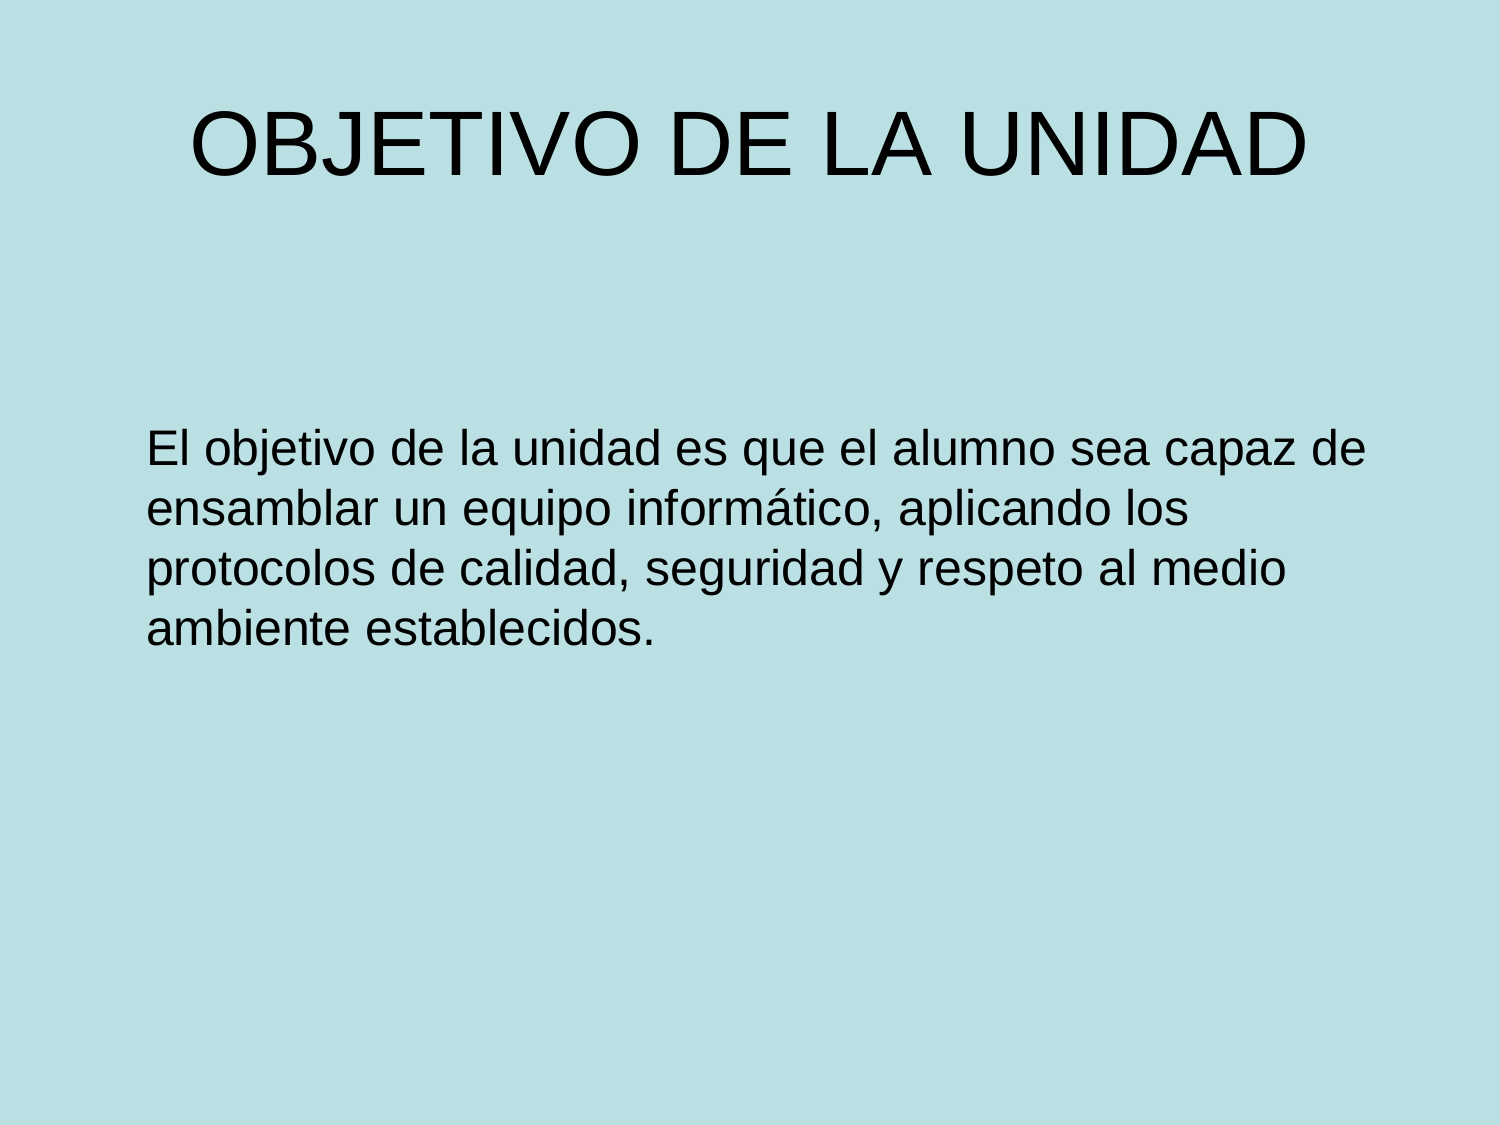

# OBJETIVO DE LA UNIDAD
	El objetivo de la unidad es que el alumno sea capaz de ensamblar un equipo informático, aplicando los protocolos de calidad, seguridad y respeto al medio ambiente establecidos.